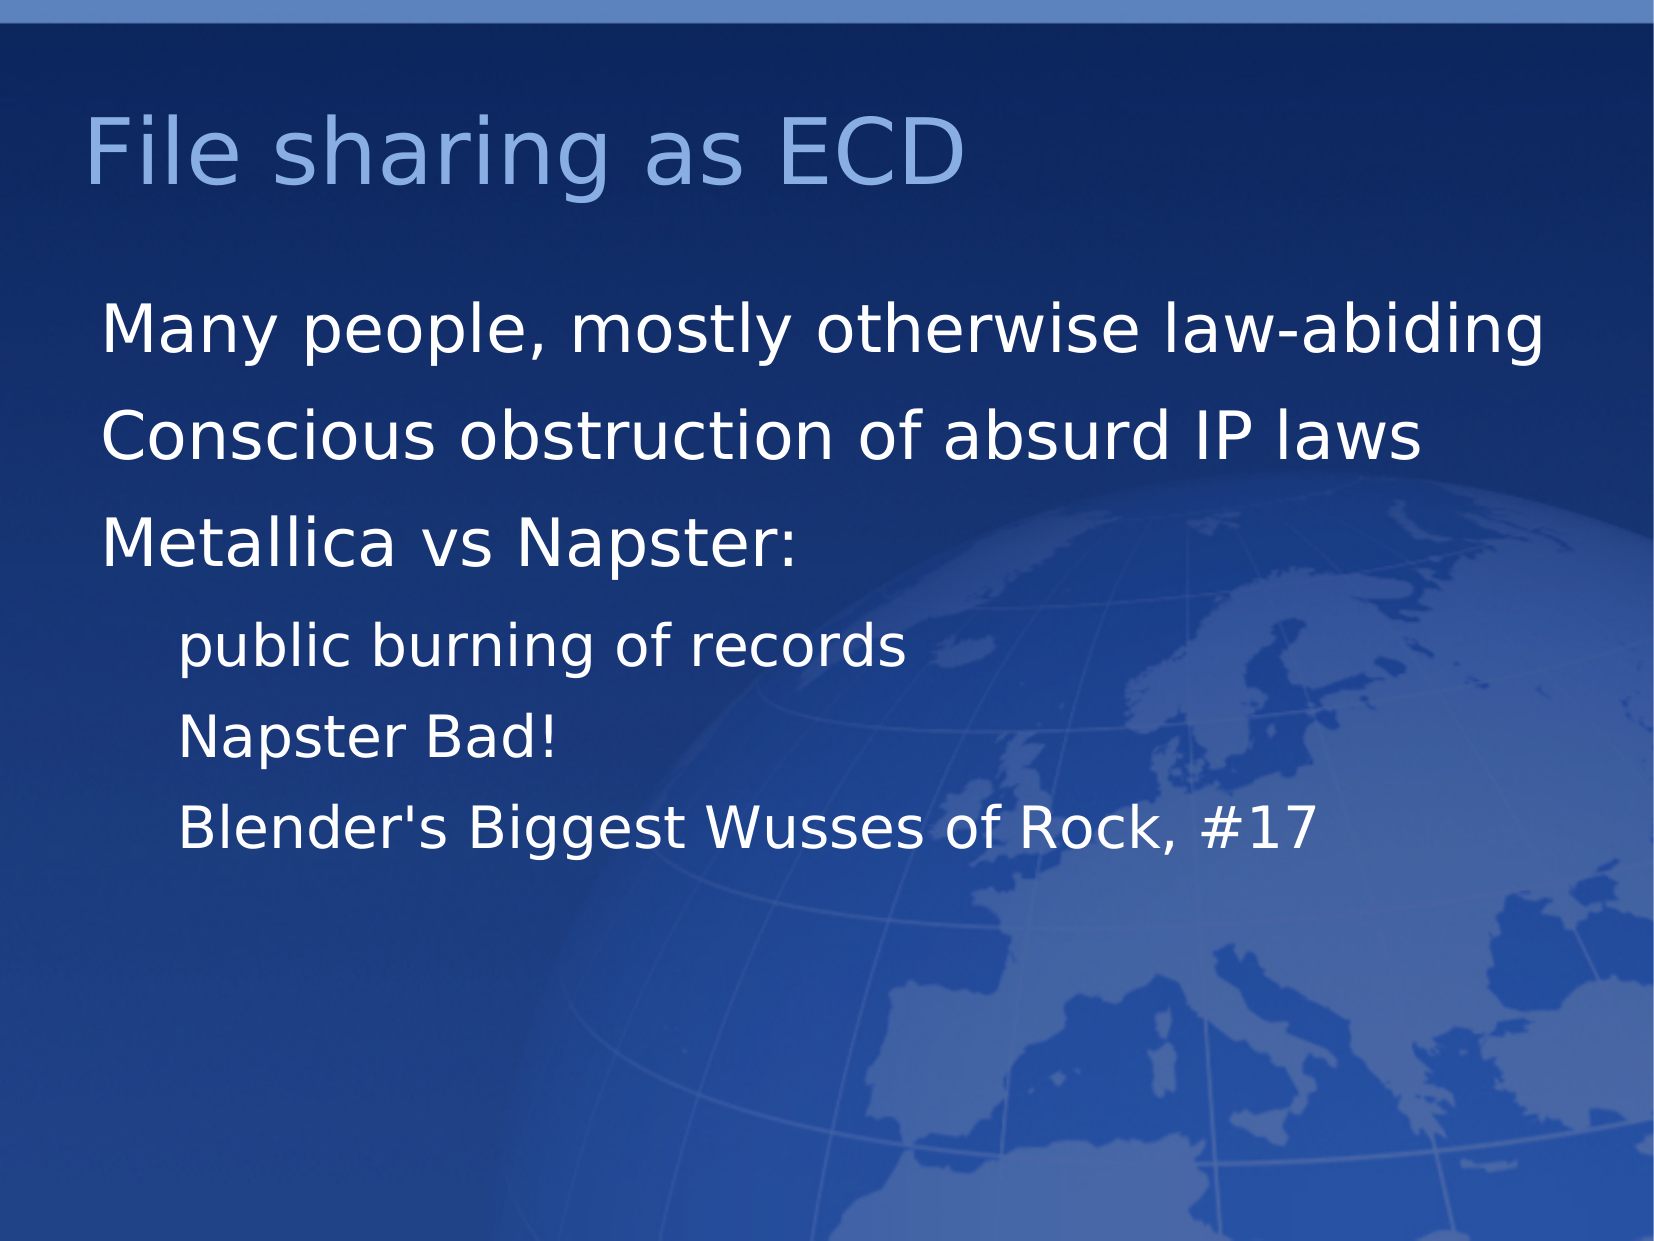

# File sharing as ECD
Many people, mostly otherwise law-abiding
Conscious obstruction of absurd IP laws
Metallica vs Napster:
public burning of records
Napster Bad!
Blender's Biggest Wusses of Rock, #17